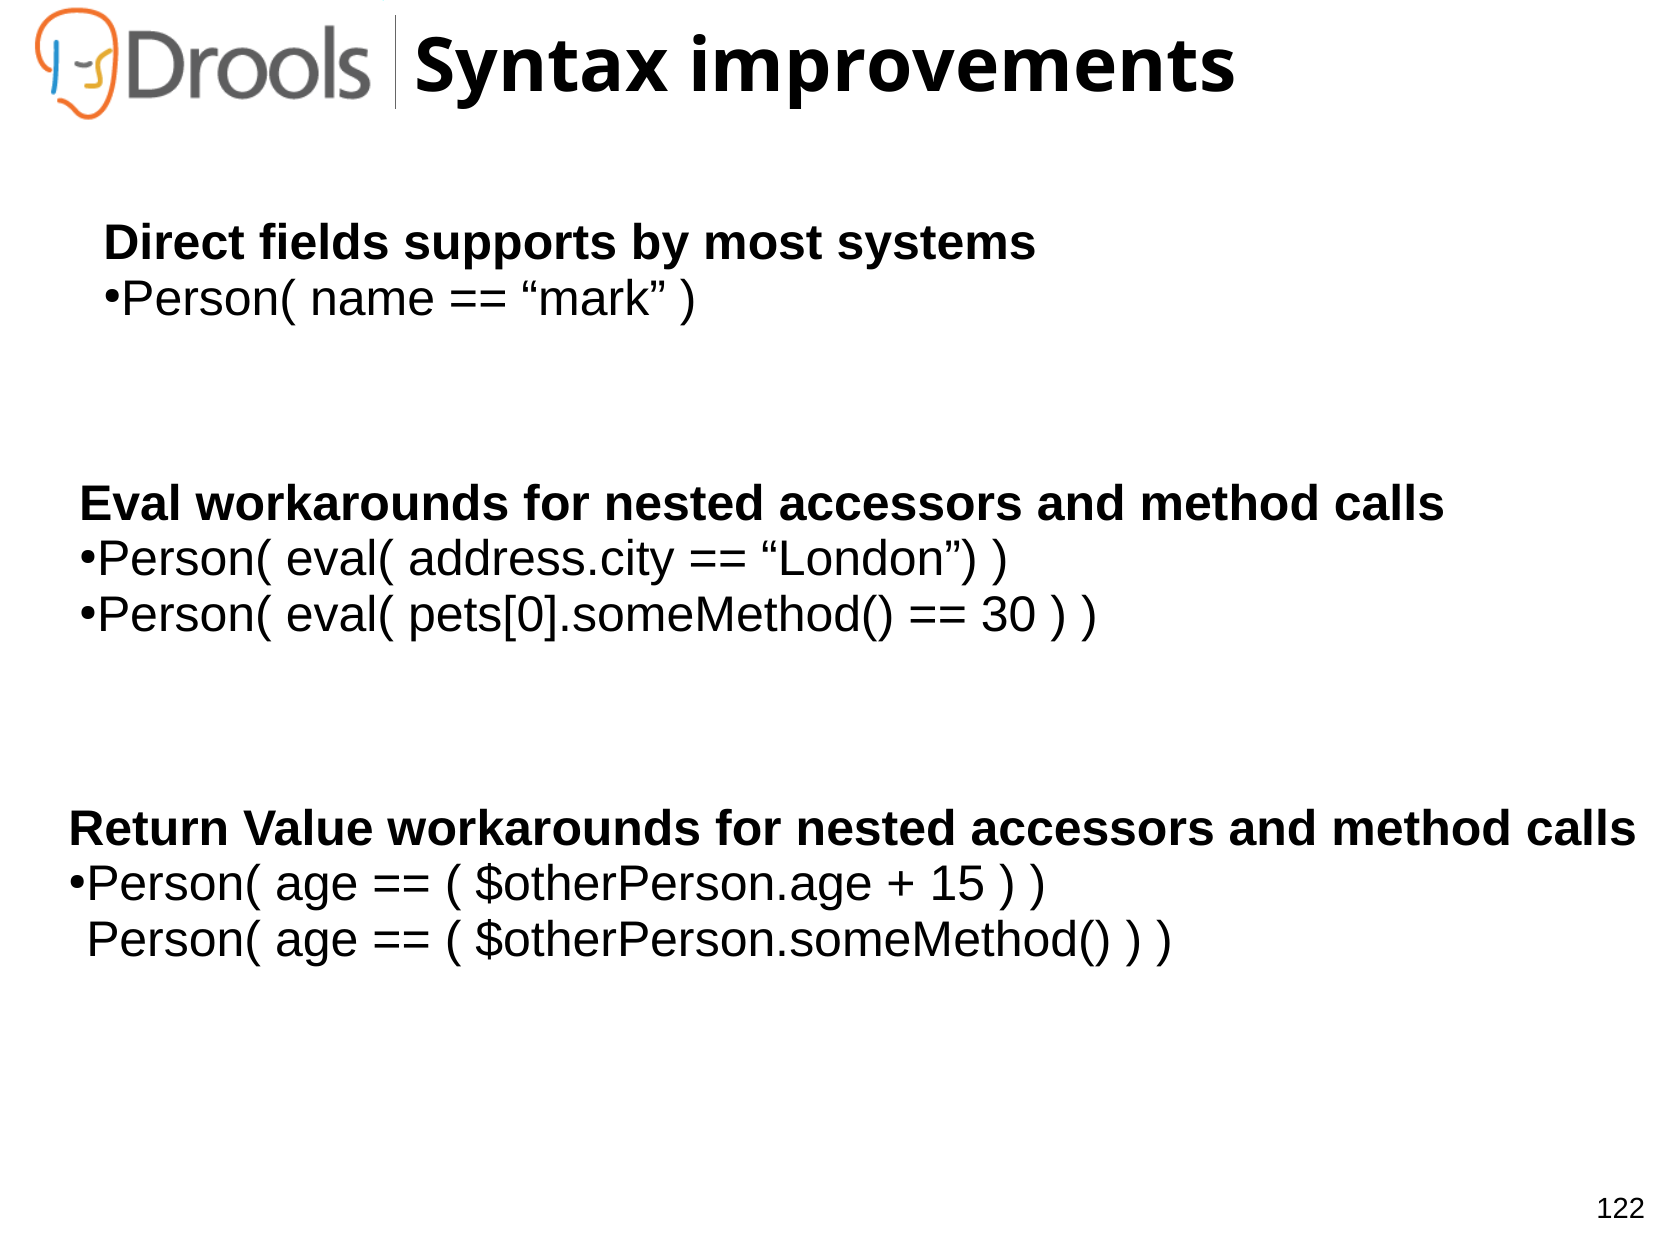

# Syntax improvements
Direct fields supports by most systems
Person( name == “mark” )
Eval workarounds for nested accessors and method calls
Person( eval( address.city == “London”) )
Person( eval( pets[0].someMethod() == 30 ) )
Return Value workarounds for nested accessors and method calls
Person( age == ( $otherPerson.age + 15 ) )
Person( age == ( $otherPerson.someMethod() ) )